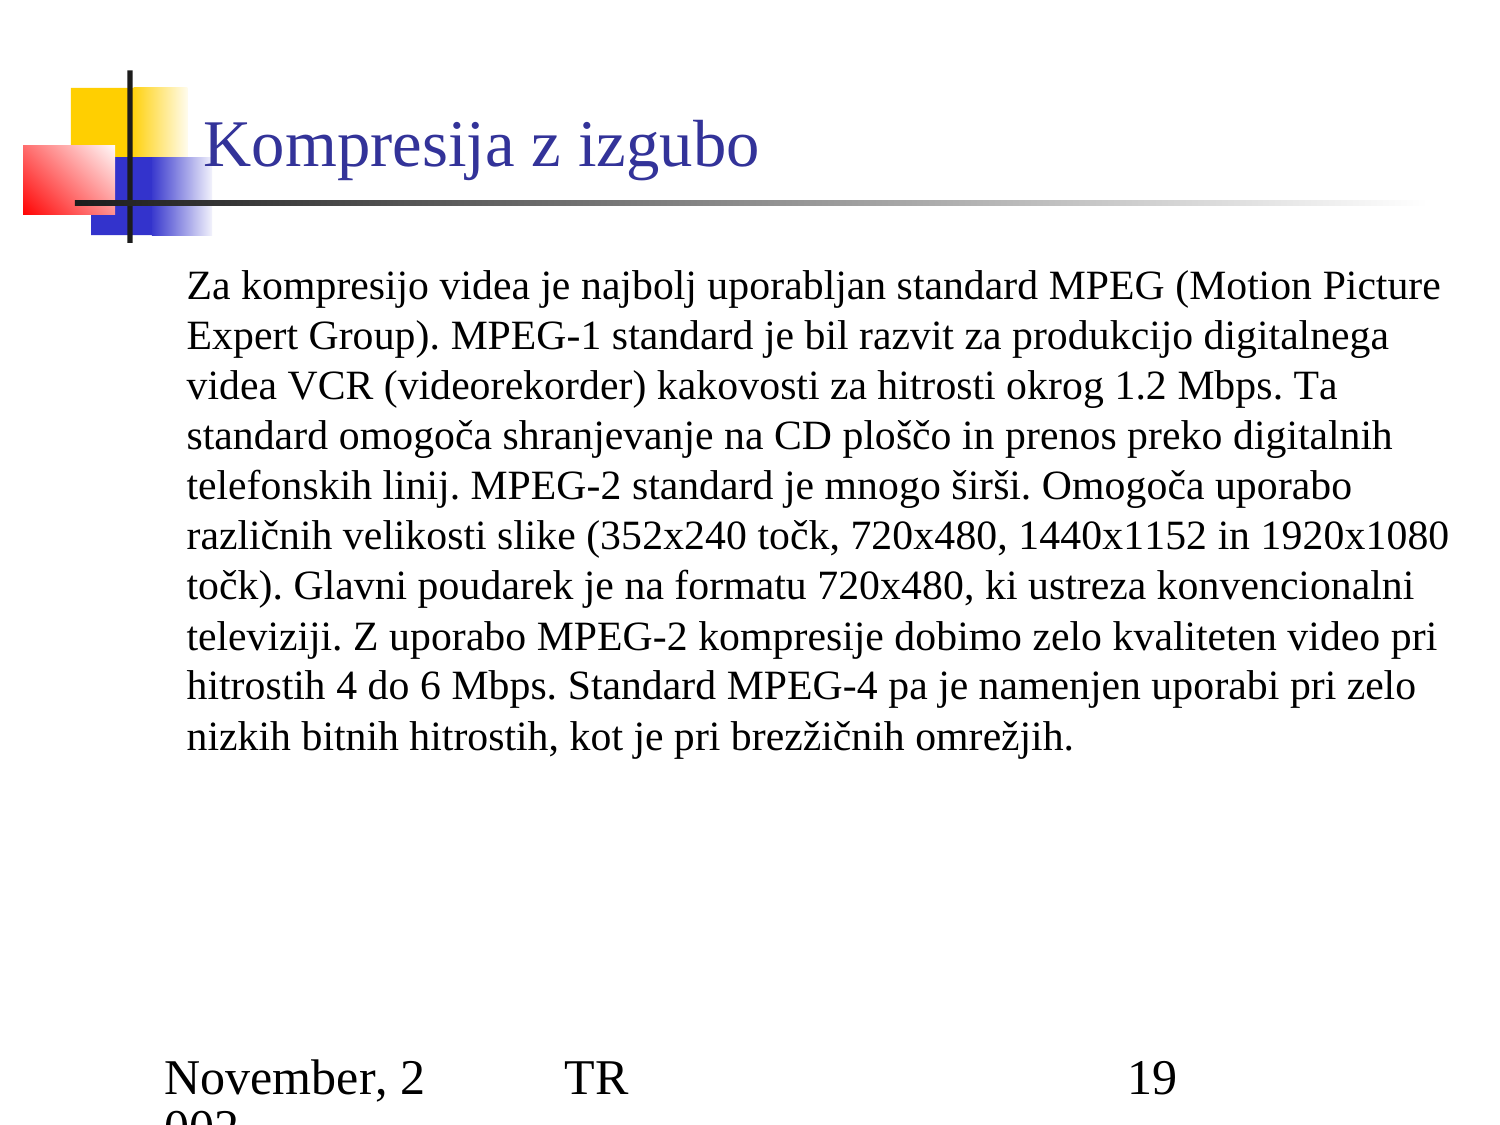

# Kompresija z izgubo
	Za kompresijo videa je najbolj uporabljan standard MPEG (Motion Picture Expert Group). MPEG-1 standard je bil razvit za produkcijo digitalnega videa VCR (videorekorder) kakovosti za hitrosti okrog 1.2 Mbps. Ta standard omogoča shranjevanje na CD ploščo in prenos preko digitalnih telefonskih linij. MPEG-2 standard je mnogo širši. Omogoča uporabo različnih velikosti slike (352x240 točk, 720x480, 1440x1152 in 1920x1080 točk). Glavni poudarek je na formatu 720x480, ki ustreza konvencionalni televiziji. Z uporabo MPEG-2 kompresije dobimo zelo kvaliteten video pri hitrostih 4 do 6 Mbps. Standard MPEG-4 pa je namenjen uporabi pri zelo nizkih bitnih hitrostih, kot je pri brezžičnih omrežjih.
November, 2002
TR
19